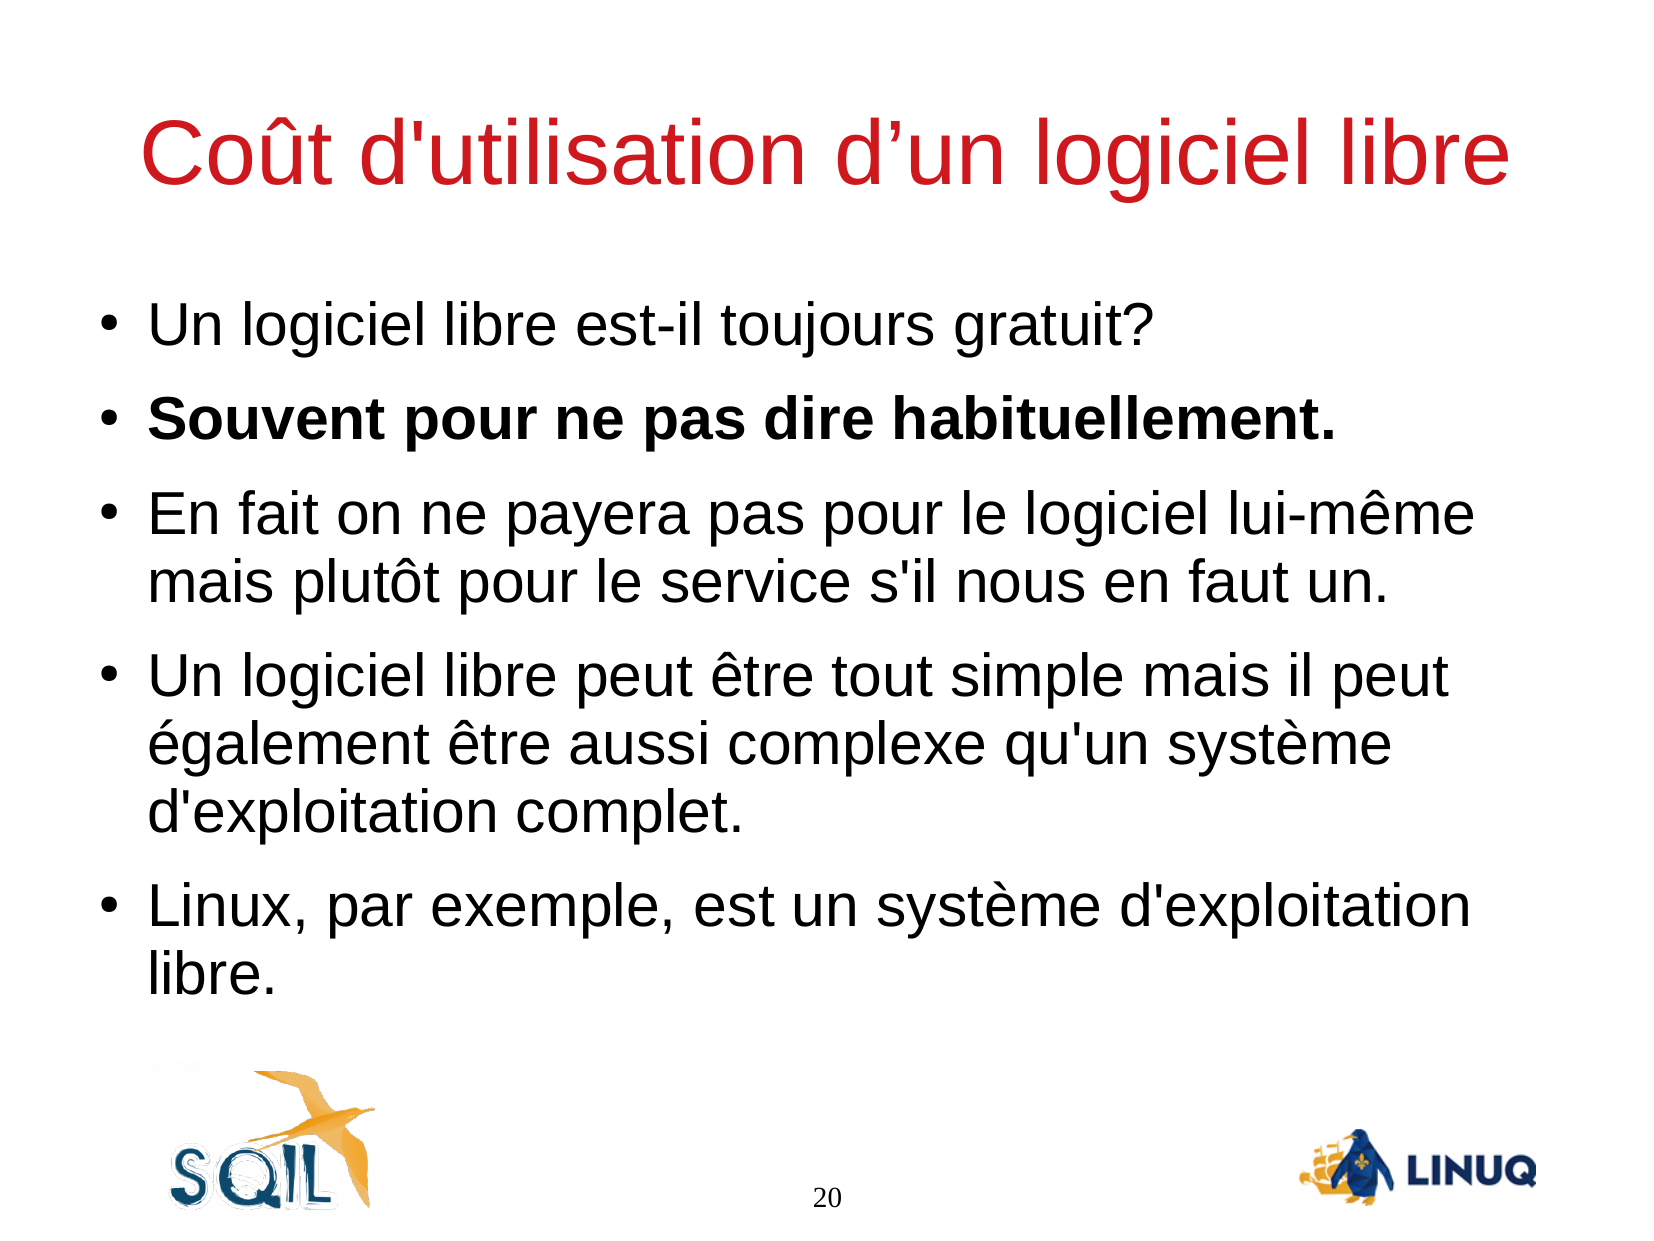

# Coût d'utilisation d’un logiciel libre
Un logiciel libre est-il toujours gratuit?
Souvent pour ne pas dire habituellement.
En fait on ne payera pas pour le logiciel lui-même mais plutôt pour le service s'il nous en faut un.
Un logiciel libre peut être tout simple mais il peut également être aussi complexe qu'un système d'exploitation complet.
Linux, par exemple, est un système d'exploitation libre.